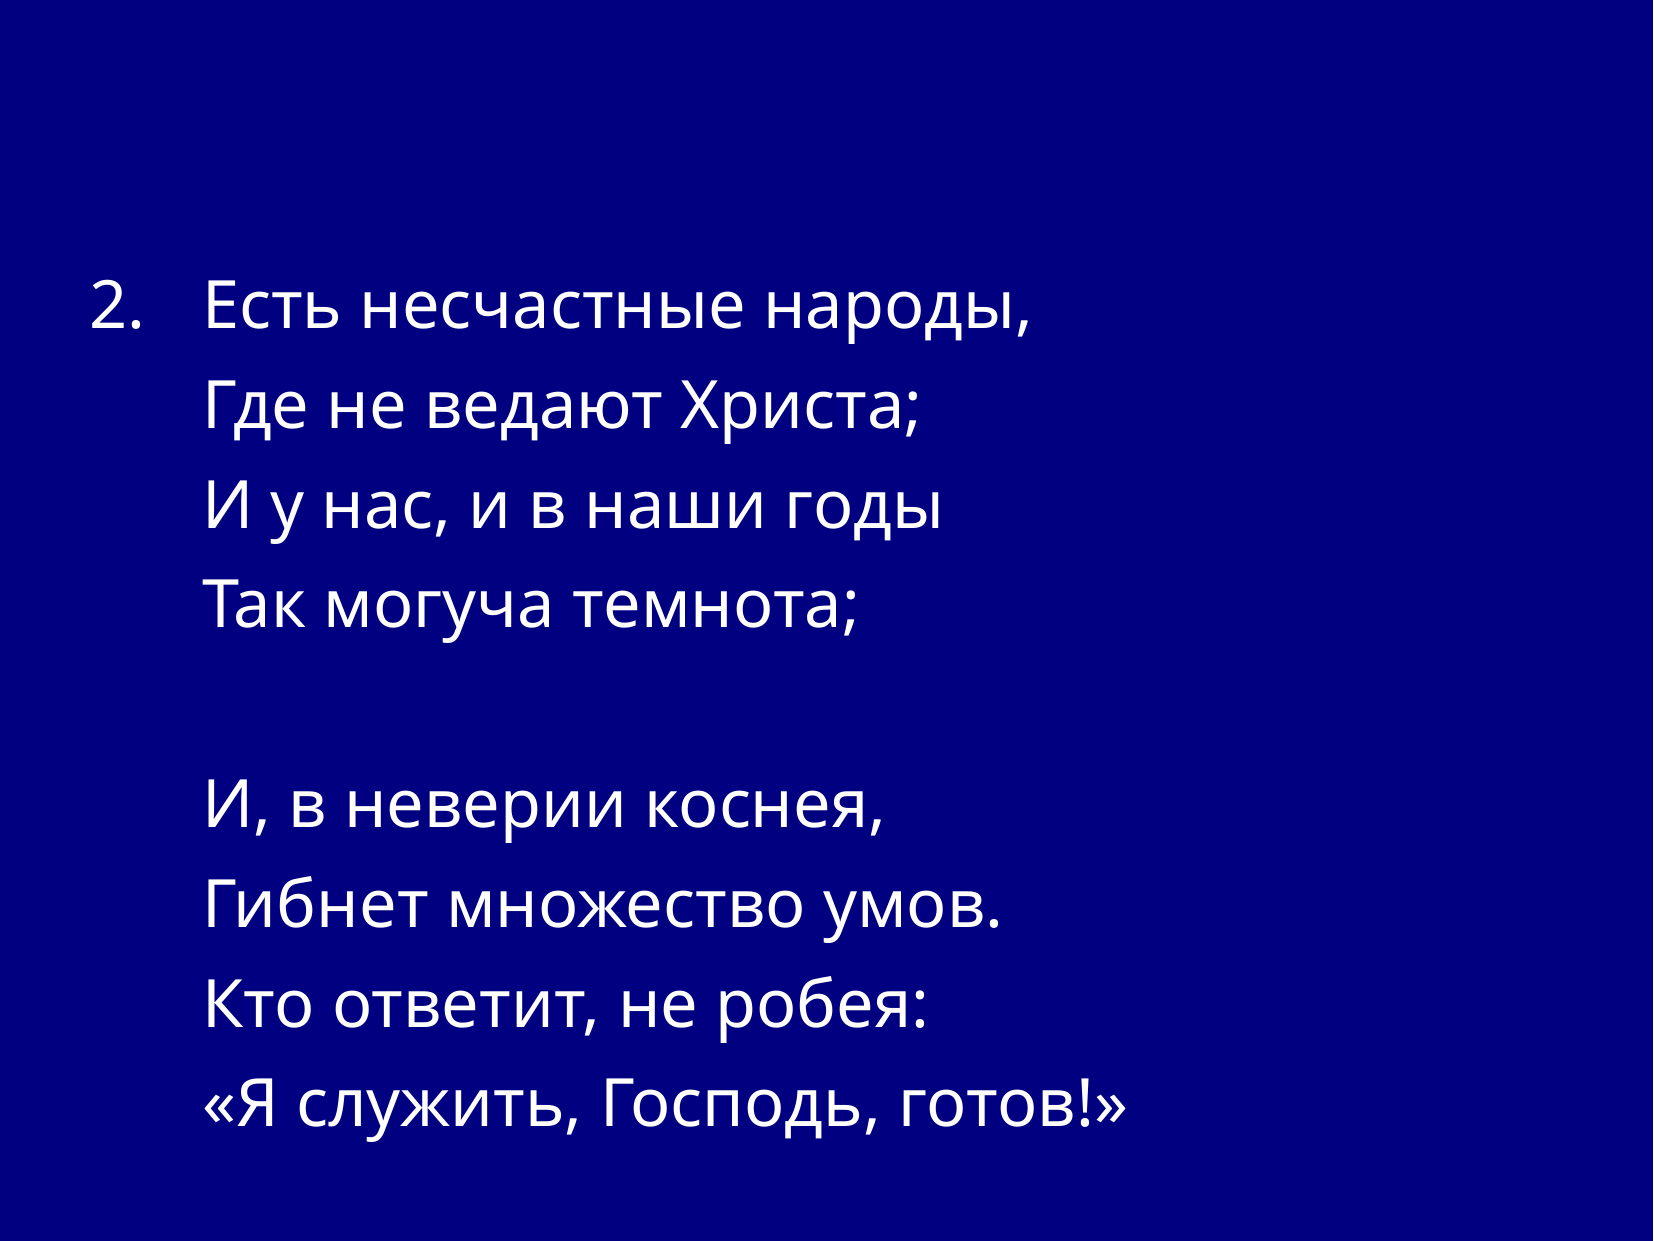

2.	Есть несчастные народы,
	Где не ведают Христа;
	И у нас, и в наши годы
	Так могуча темнота;
	И, в неверии коснея,
	Гибнет множество умов.
	Кто ответит, не робея:
	«Я служить, Господь, готов!»